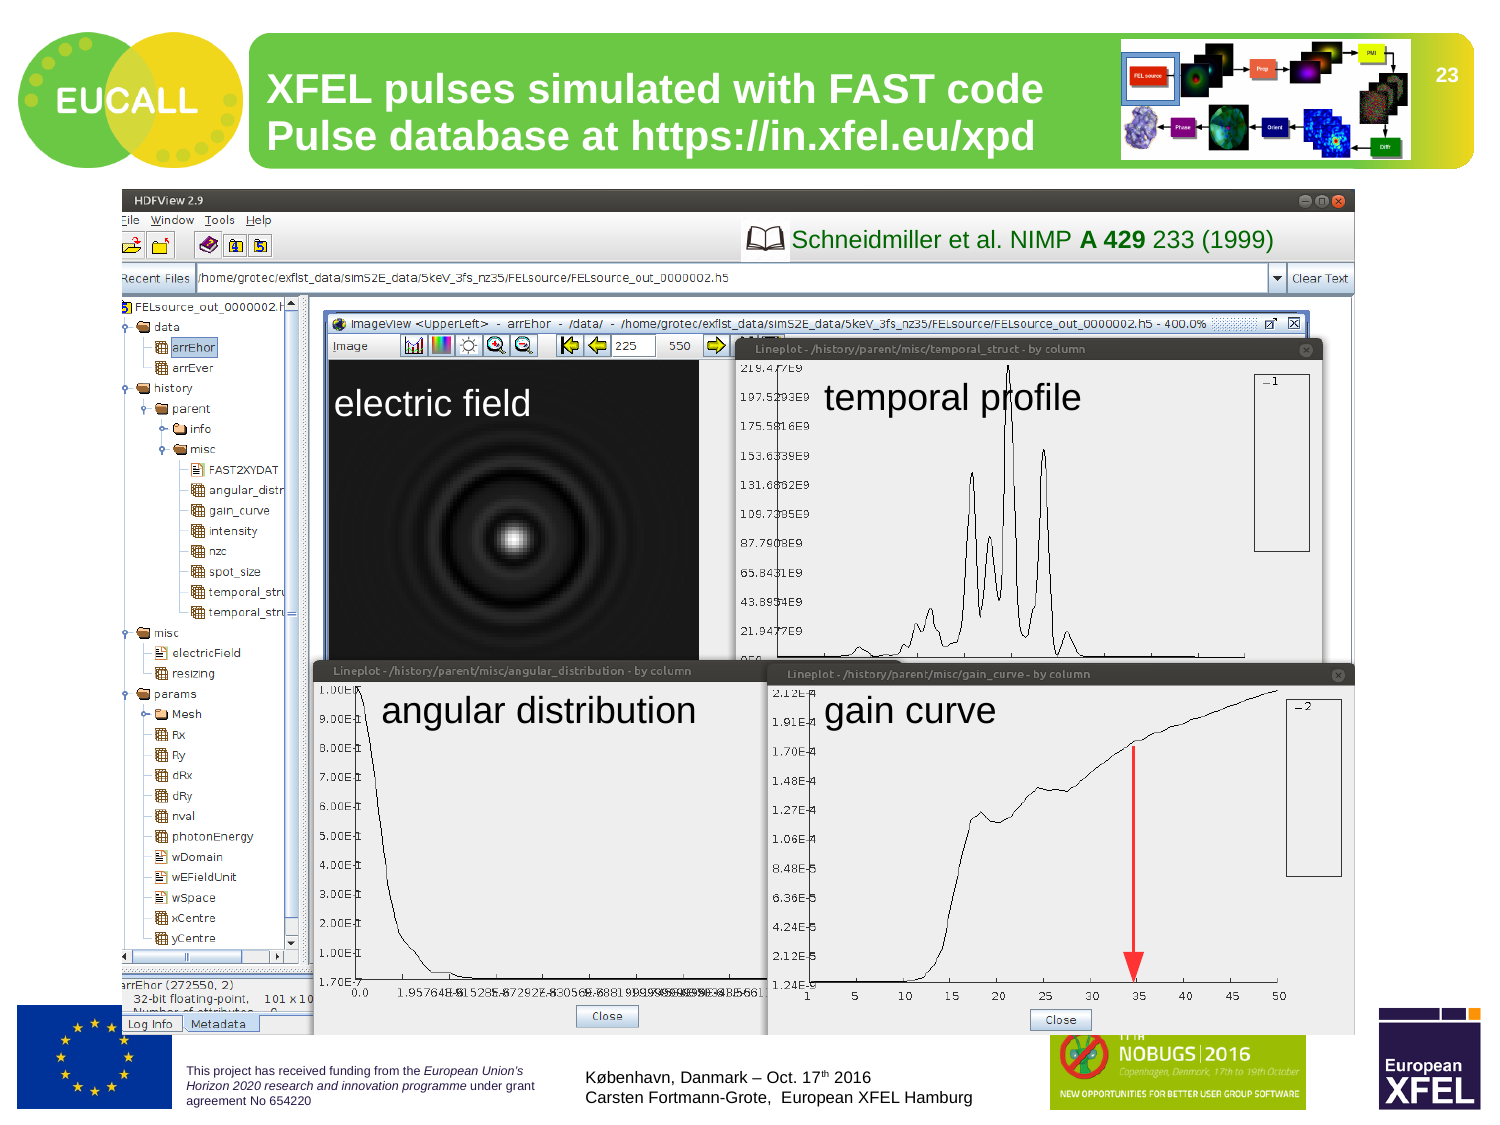

# XFEL pulses simulated with FAST code Pulse database at https://in.xfel.eu/xpd
 Schneidmiller et al. NIMP A 429 233 (1999)
temporal profile
electric field
angular distribution
gain curve